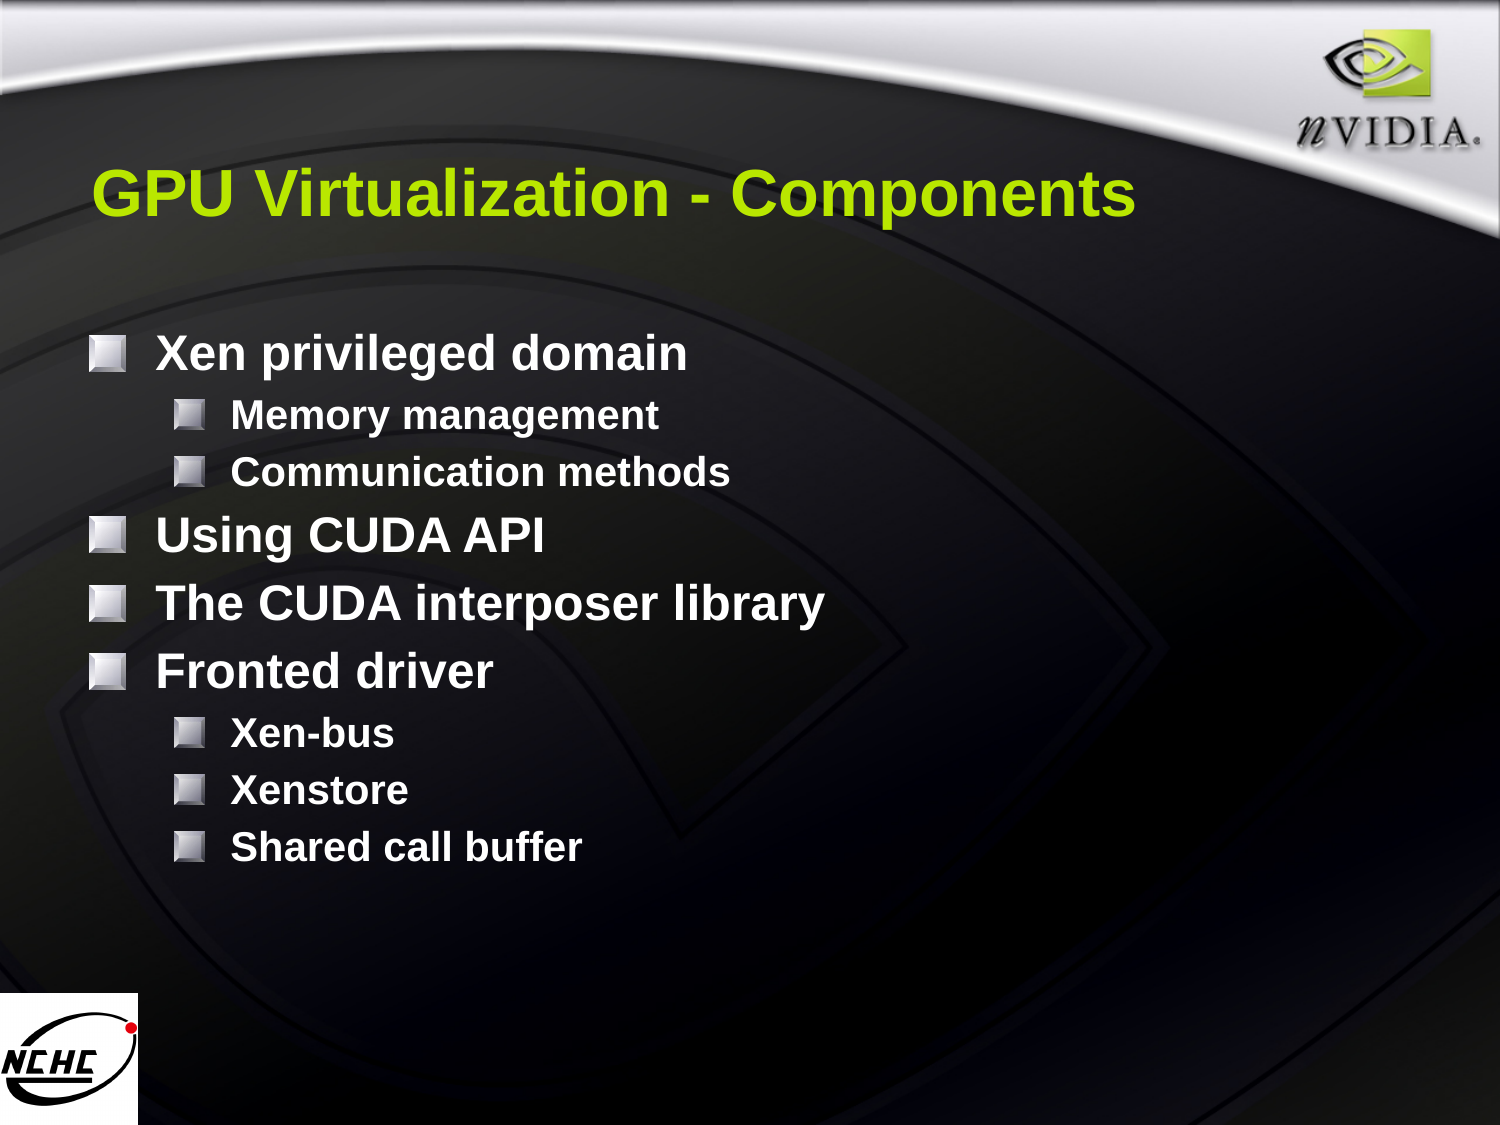

# GPU Virtualization - Components
Xen privileged domain
Memory management
Communication methods
Using CUDA API
The CUDA interposer library
Fronted driver
Xen-bus
Xenstore
Shared call buffer